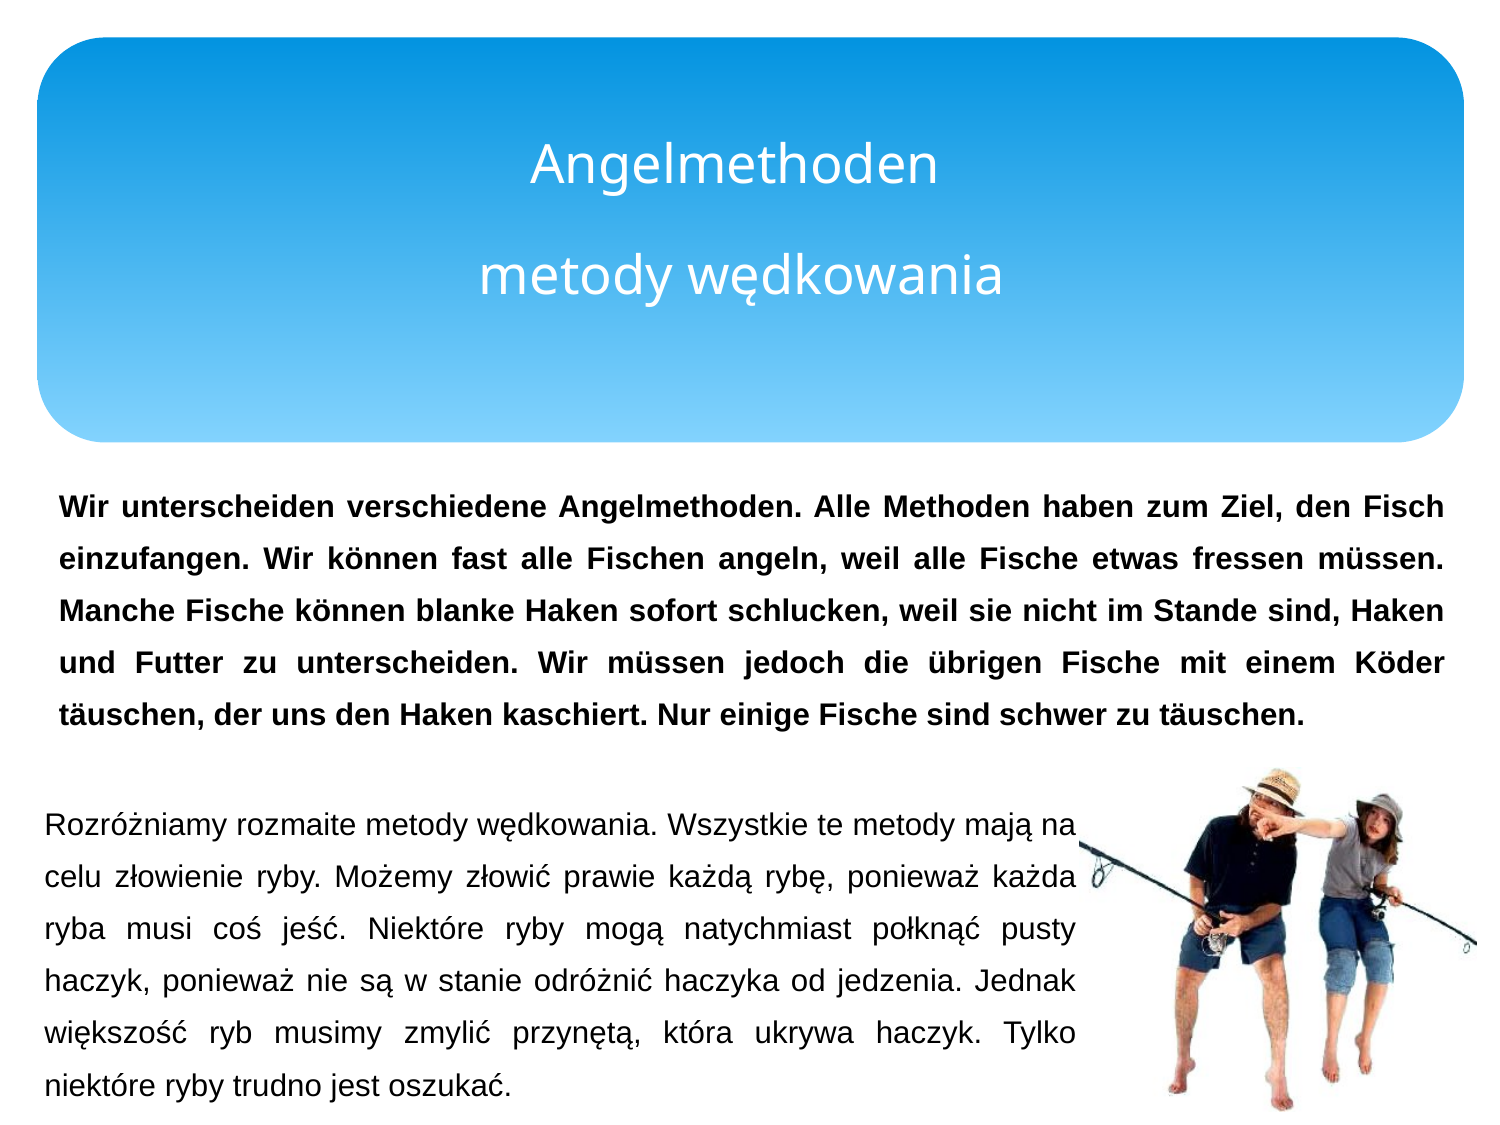

# Angelmethoden metody wędkowania
Wir unterscheiden verschiedene Angelmethoden. Alle Methoden haben zum Ziel, den Fisch einzufangen. Wir können fast alle Fischen angeln, weil alle Fische etwas fressen müssen. Manche Fische können blanke Haken sofort schlucken, weil sie nicht im Stande sind, Haken und Futter zu unterscheiden. Wir müssen jedoch die übrigen Fische mit einem Köder täuschen, der uns den Haken kaschiert. Nur einige Fische sind schwer zu täuschen.
Rozróżniamy rozmaite metody wędkowania. Wszystkie te metody mają na celu złowienie ryby. Możemy złowić prawie każdą rybę, ponieważ każda ryba musi coś jeść. Niektóre ryby mogą natychmiast połknąć pusty haczyk, ponieważ nie są w stanie odróżnić haczyka od jedzenia. Jednak większość ryb musimy zmylić przynętą, która ukrywa haczyk. Tylko niektóre ryby trudno jest oszukać.